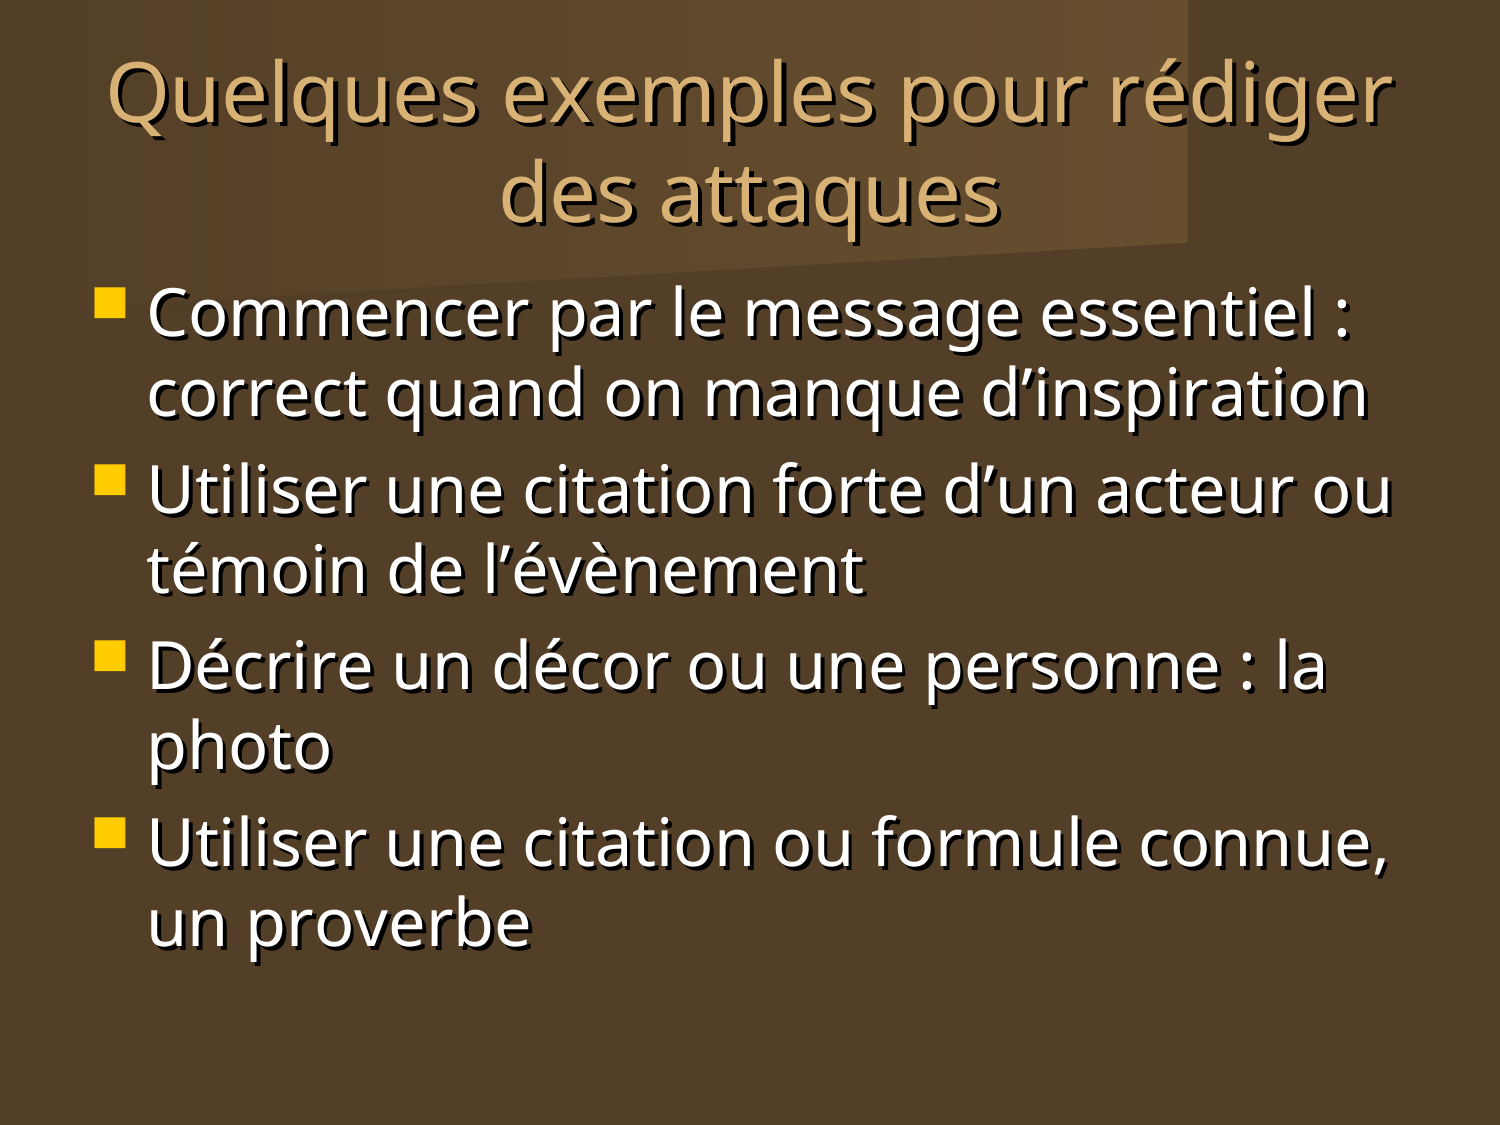

# Quelques exemples pour rédiger des attaques
Commencer par le message essentiel : correct quand on manque d’inspiration
Utiliser une citation forte d’un acteur ou témoin de l’évènement
Décrire un décor ou une personne : la photo
Utiliser une citation ou formule connue, un proverbe